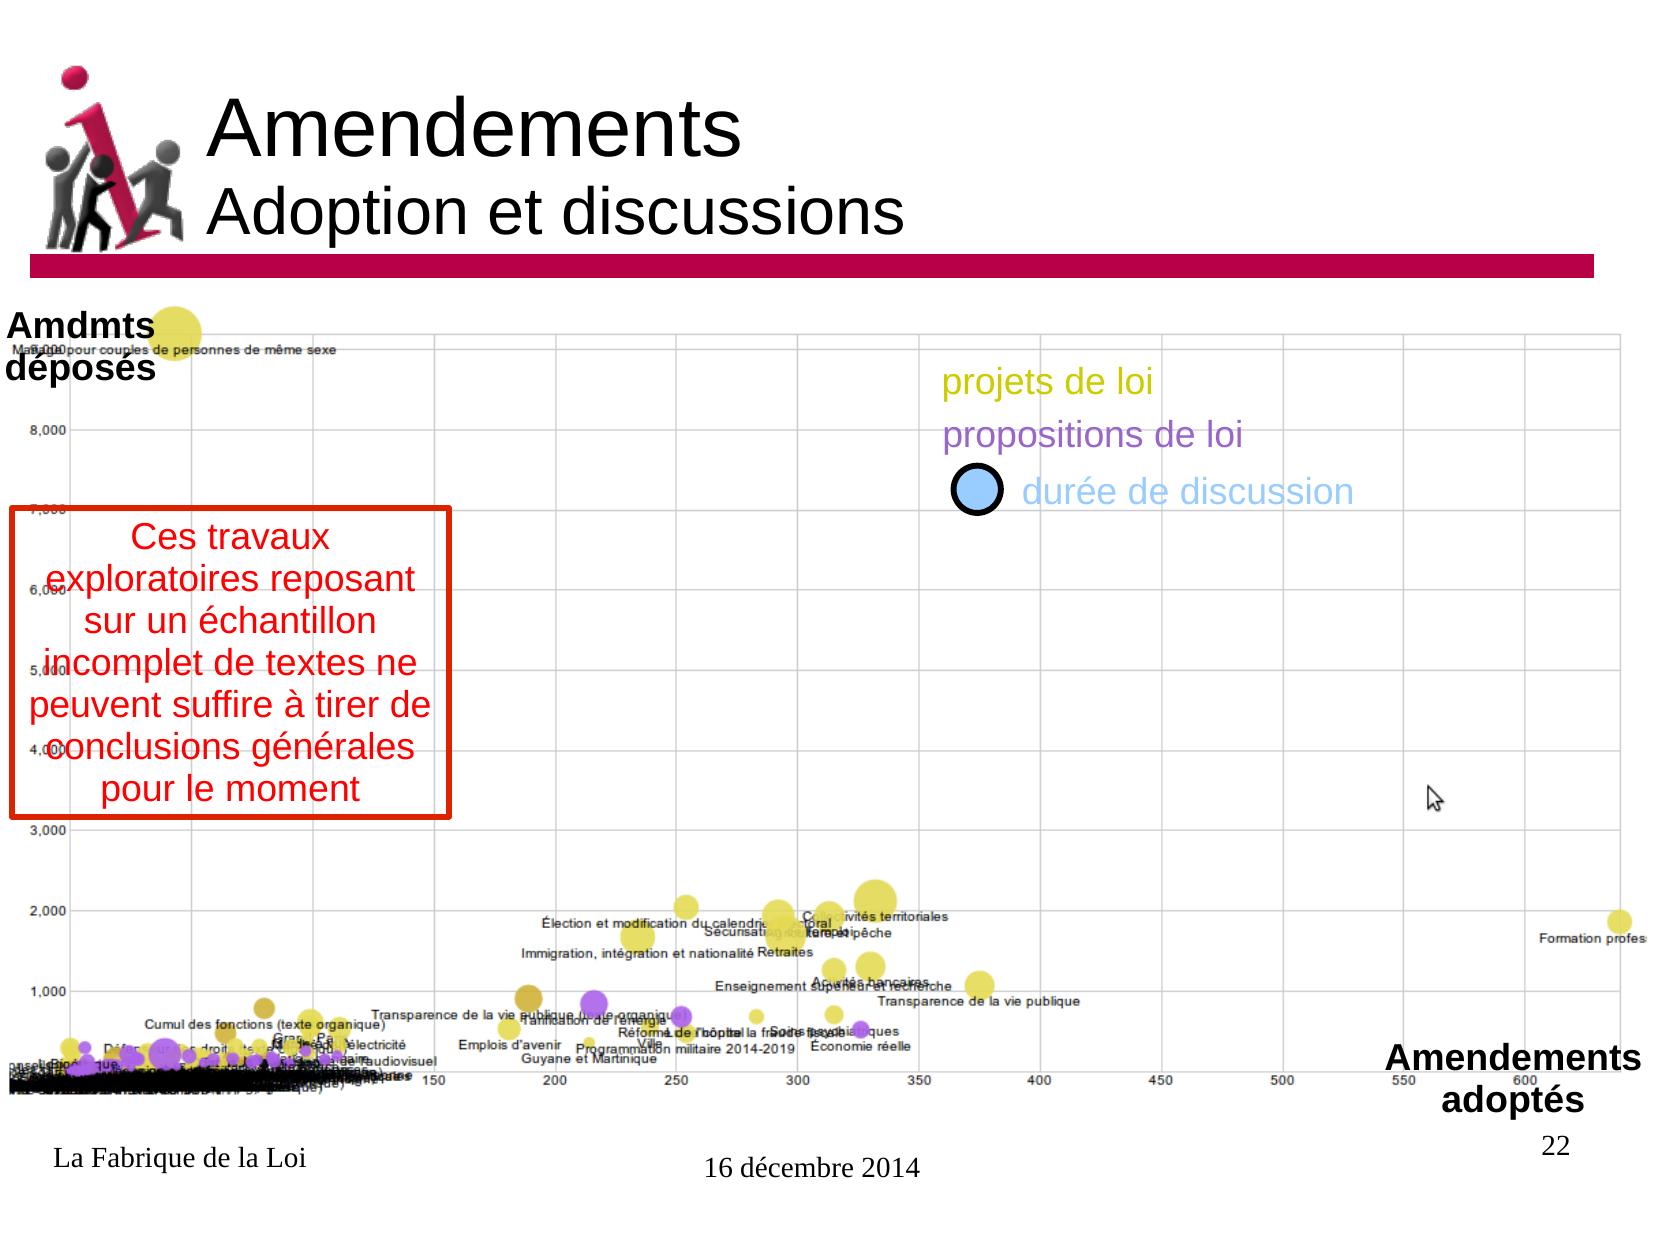

# Amendements Adoption et discussions
Amdmts
déposés
projets de loi
propositions de loi
durée de discussion
Ces travaux exploratoires reposant sur un échantillon incomplet de textes ne peuvent suffire à tirer de conclusions générales pour le moment
Amendements
adoptés
22